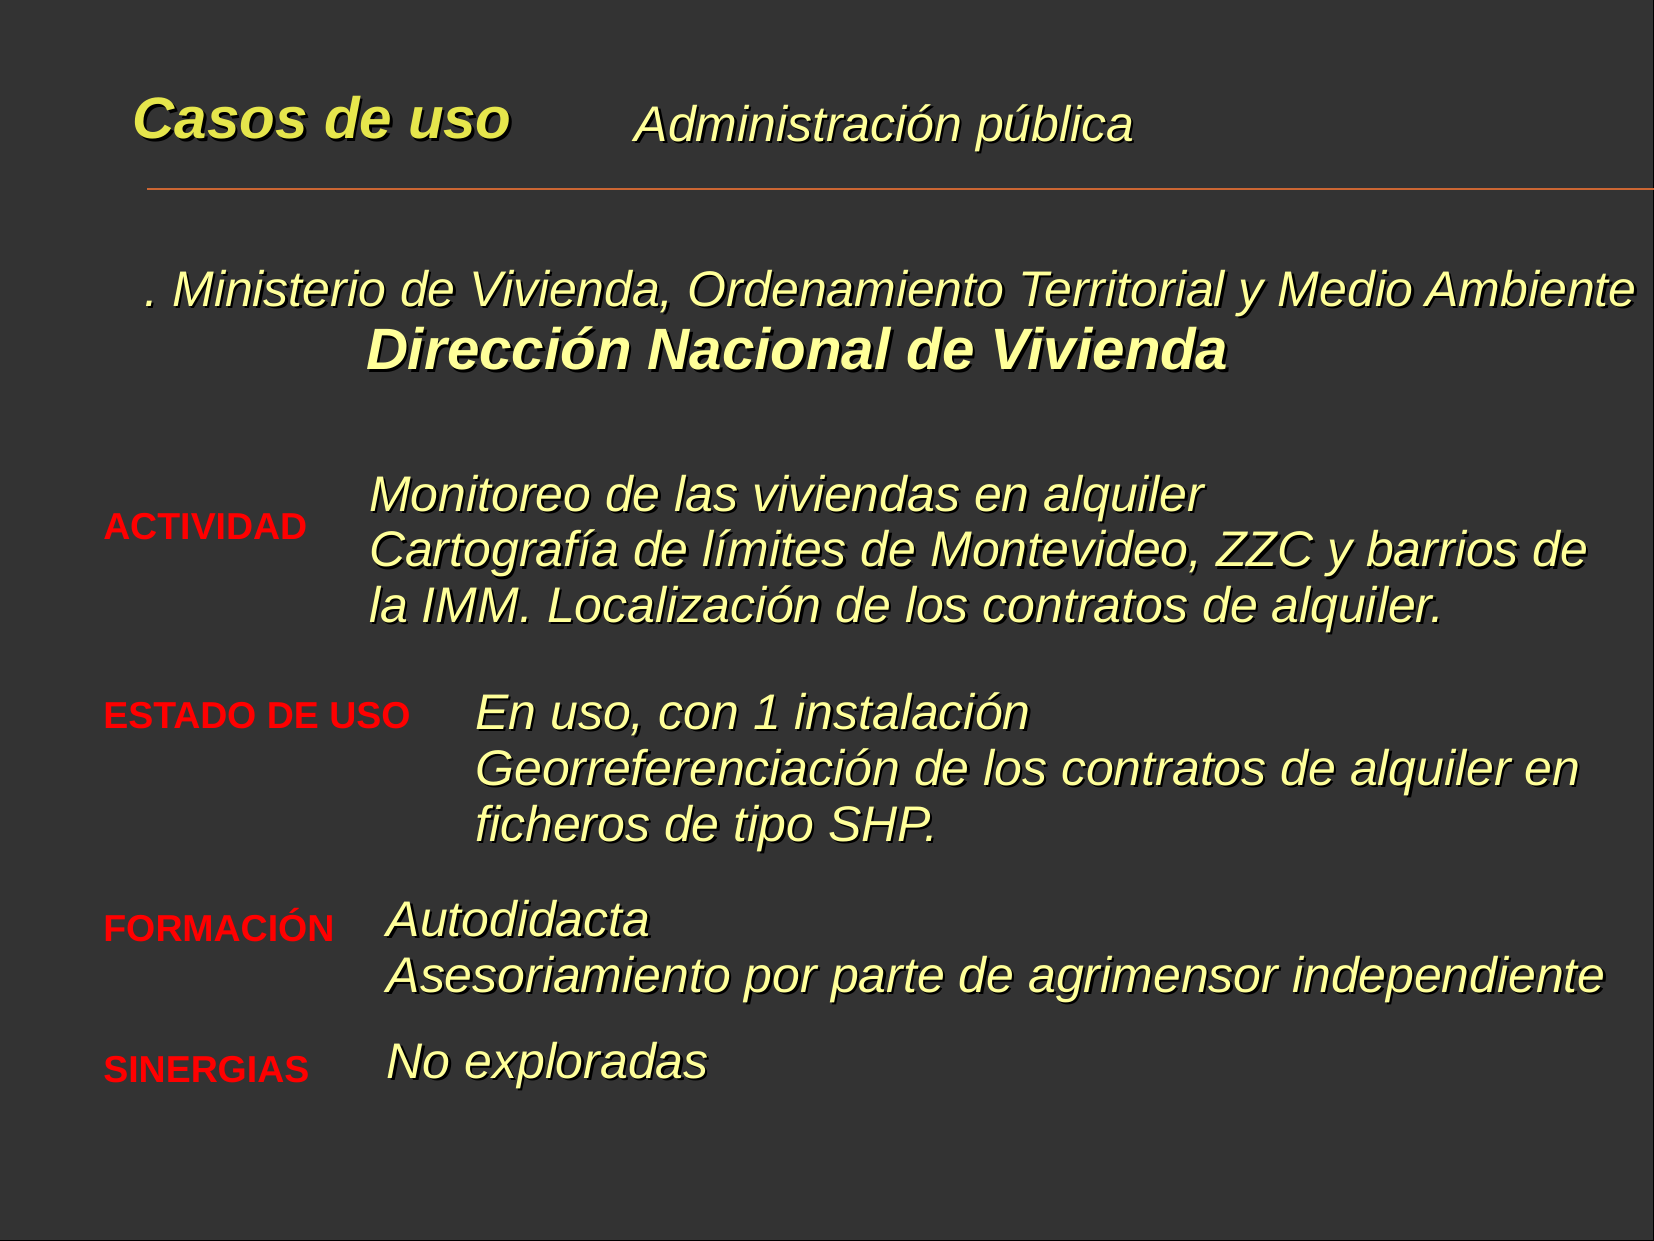

Casos de uso
Administración pública
. Ministerio de Vivienda, Ordenamiento Territorial y Medio Ambiente
			Dirección Nacional de Vivienda
Monitoreo de las viviendas en alquiler
Cartografía de límites de Montevideo, ZZC y barrios de la IMM. Localización de los contratos de alquiler.
ACTIVIDAD
En uso, con 1 instalación
Georreferenciación de los contratos de alquiler en ficheros de tipo SHP.
ESTADO DE USO
Autodidacta
Asesoriamiento por parte de agrimensor independiente
FORMACIÓN
No exploradas
SINERGIAS